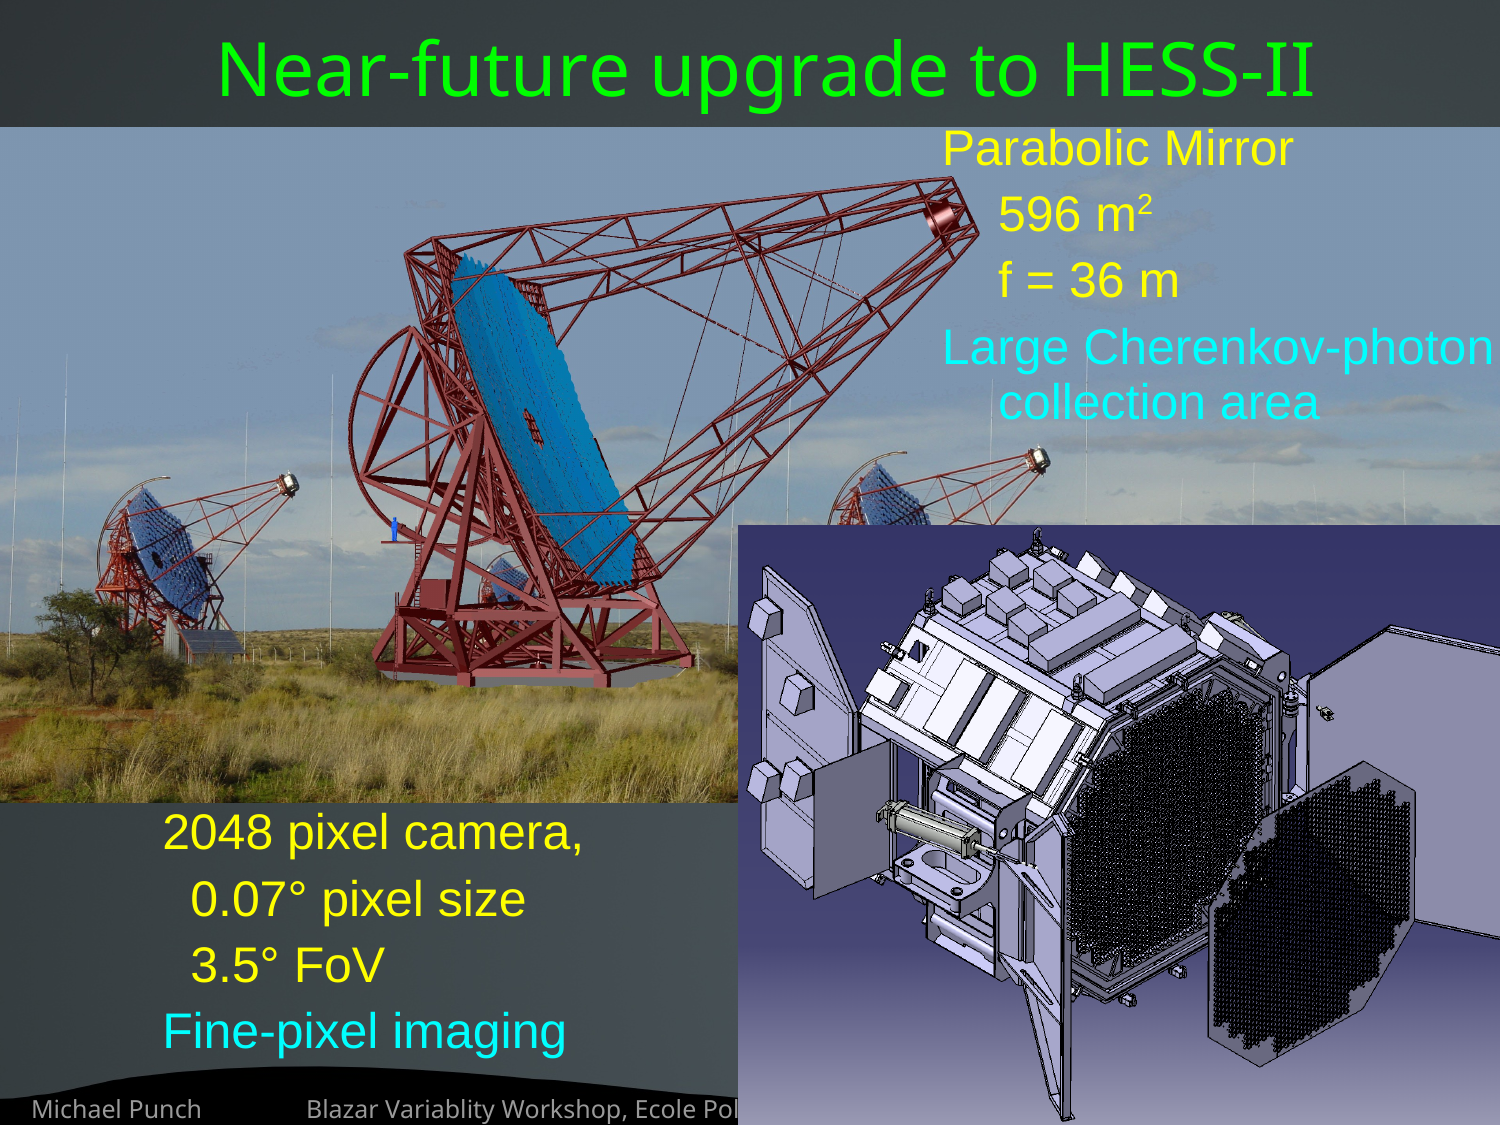

# Near-future upgrade to HESS-II
Parabolic Mirror
	596 m2
	f = 36 m
Large Cherenkov-photon collection area
2048 pixel camera,
 0.07° pixel size
 3.5° FoV
Fine-pixel imaging